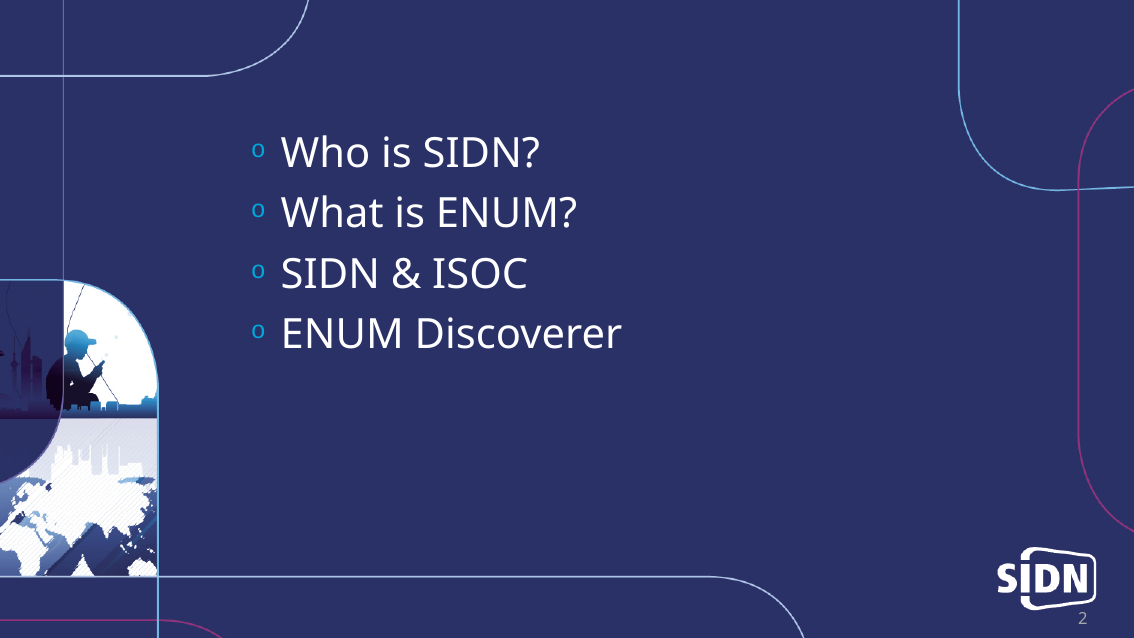

# Who is SIDN?
What is ENUM?
SIDN & ISOC
ENUM Discoverer